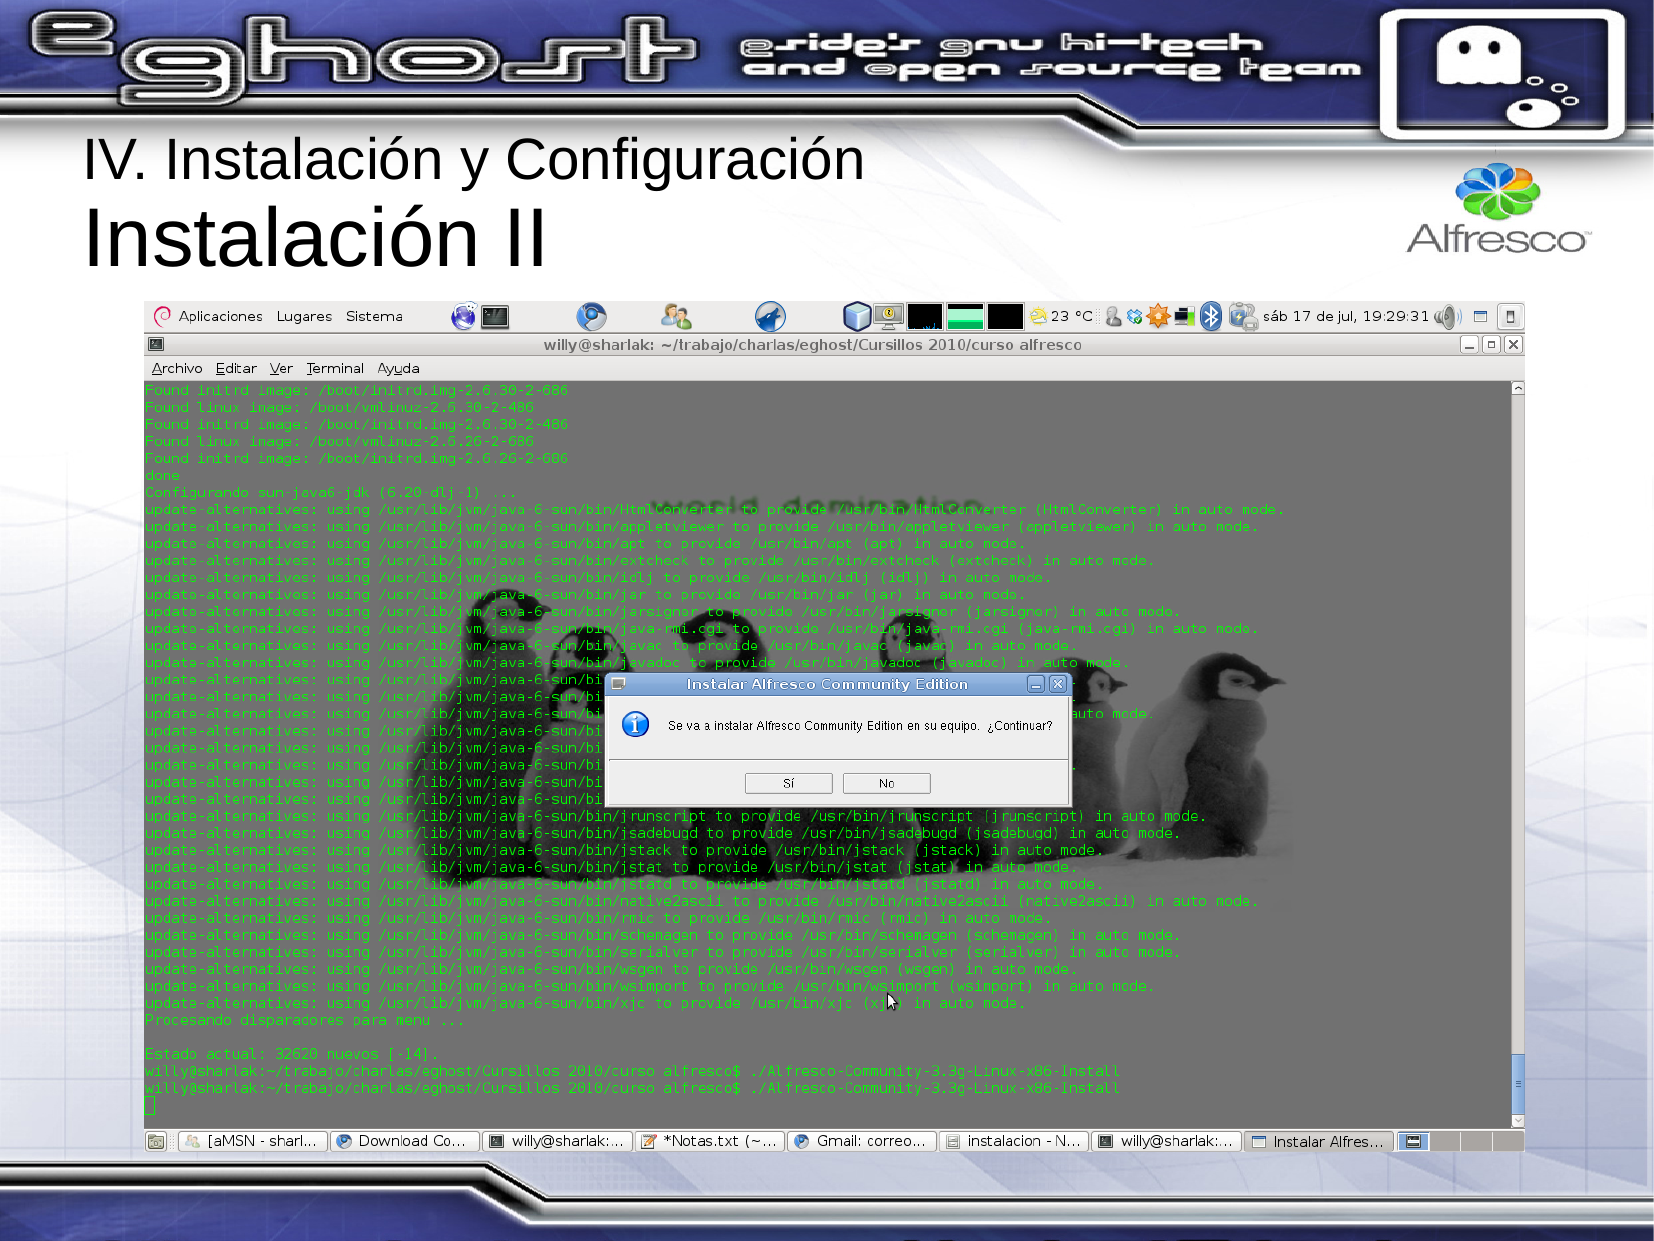

# IV. Instalación y Configuración Instalación II